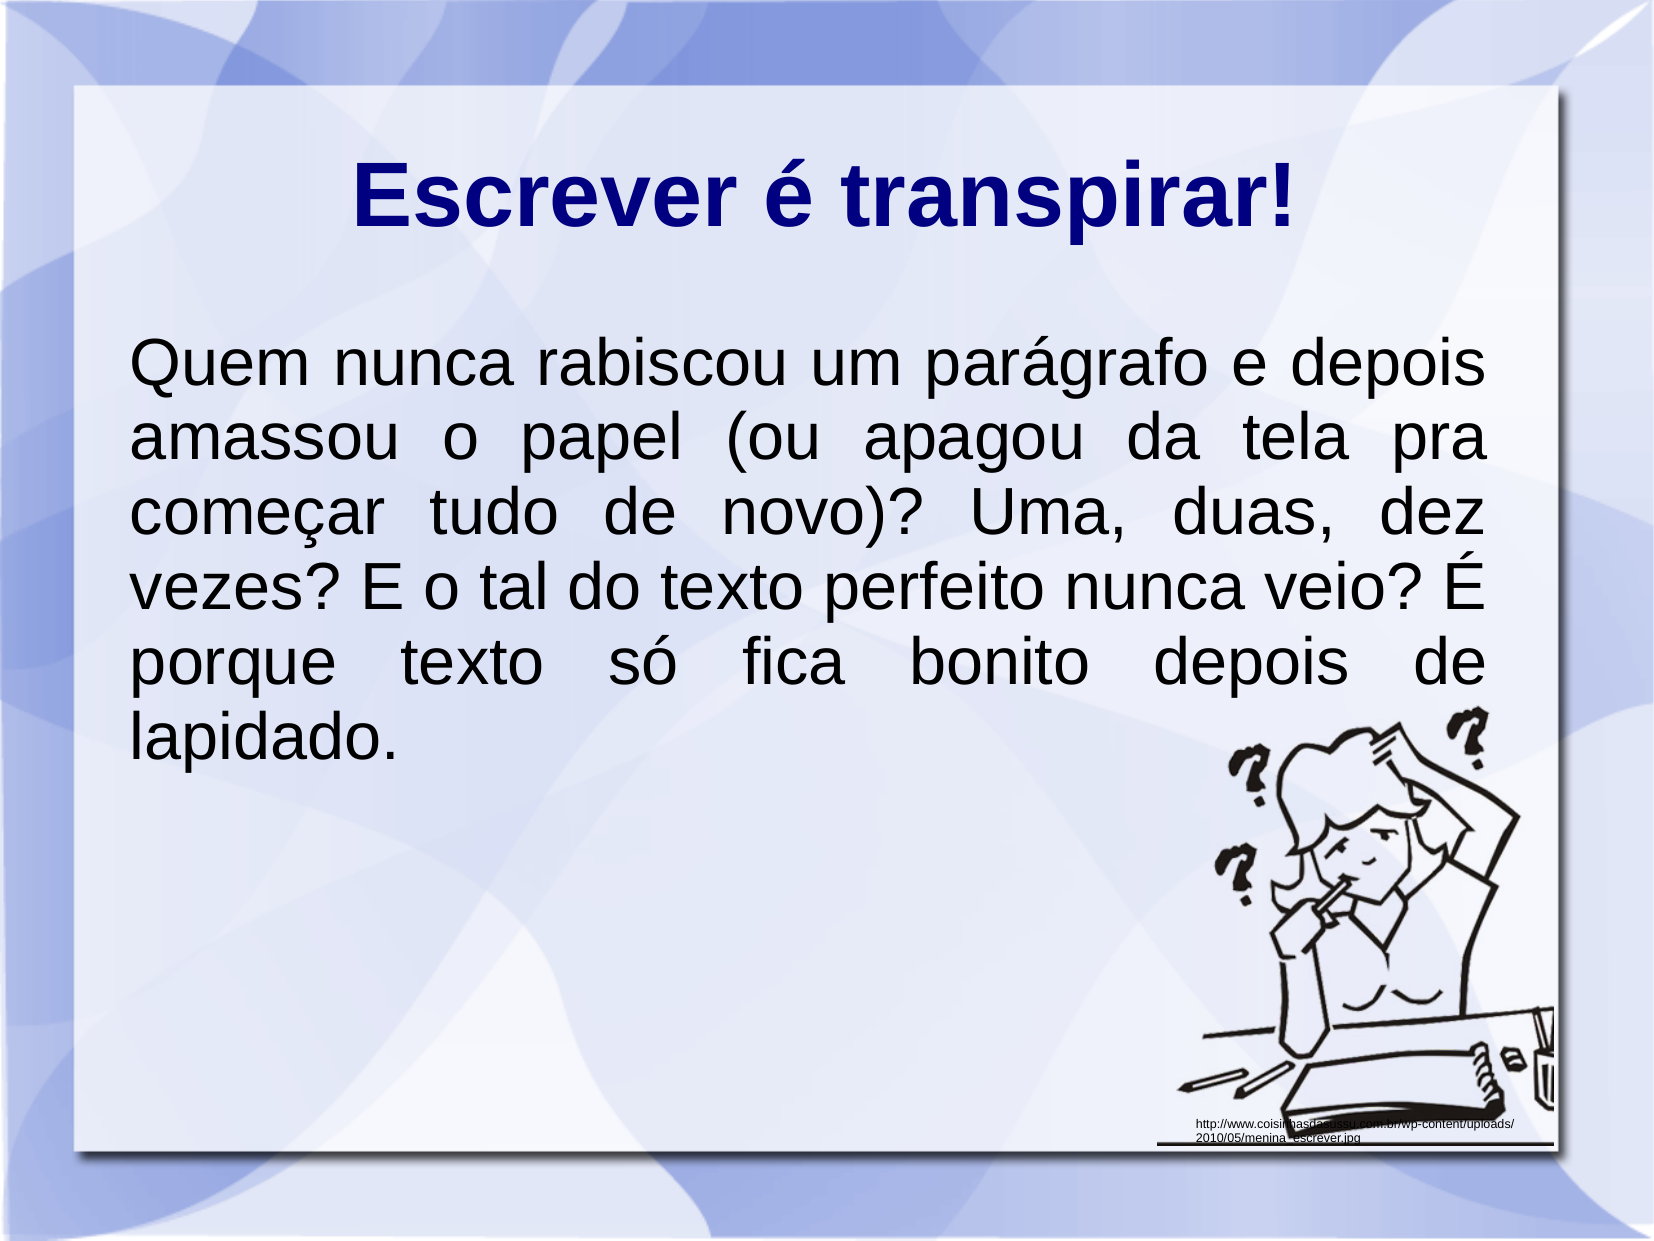

# Escrever é transpirar!
Quem nunca rabiscou um parágrafo e depois amassou o papel (ou apagou da tela pra começar tudo de novo)? Uma, duas, dez vezes? E o tal do texto perfeito nunca veio? É porque texto só fica bonito depois de lapidado.
http://www.coisinhasdasussu.com.br/wp-content/uploads/2010/05/menina_escrever.jpg